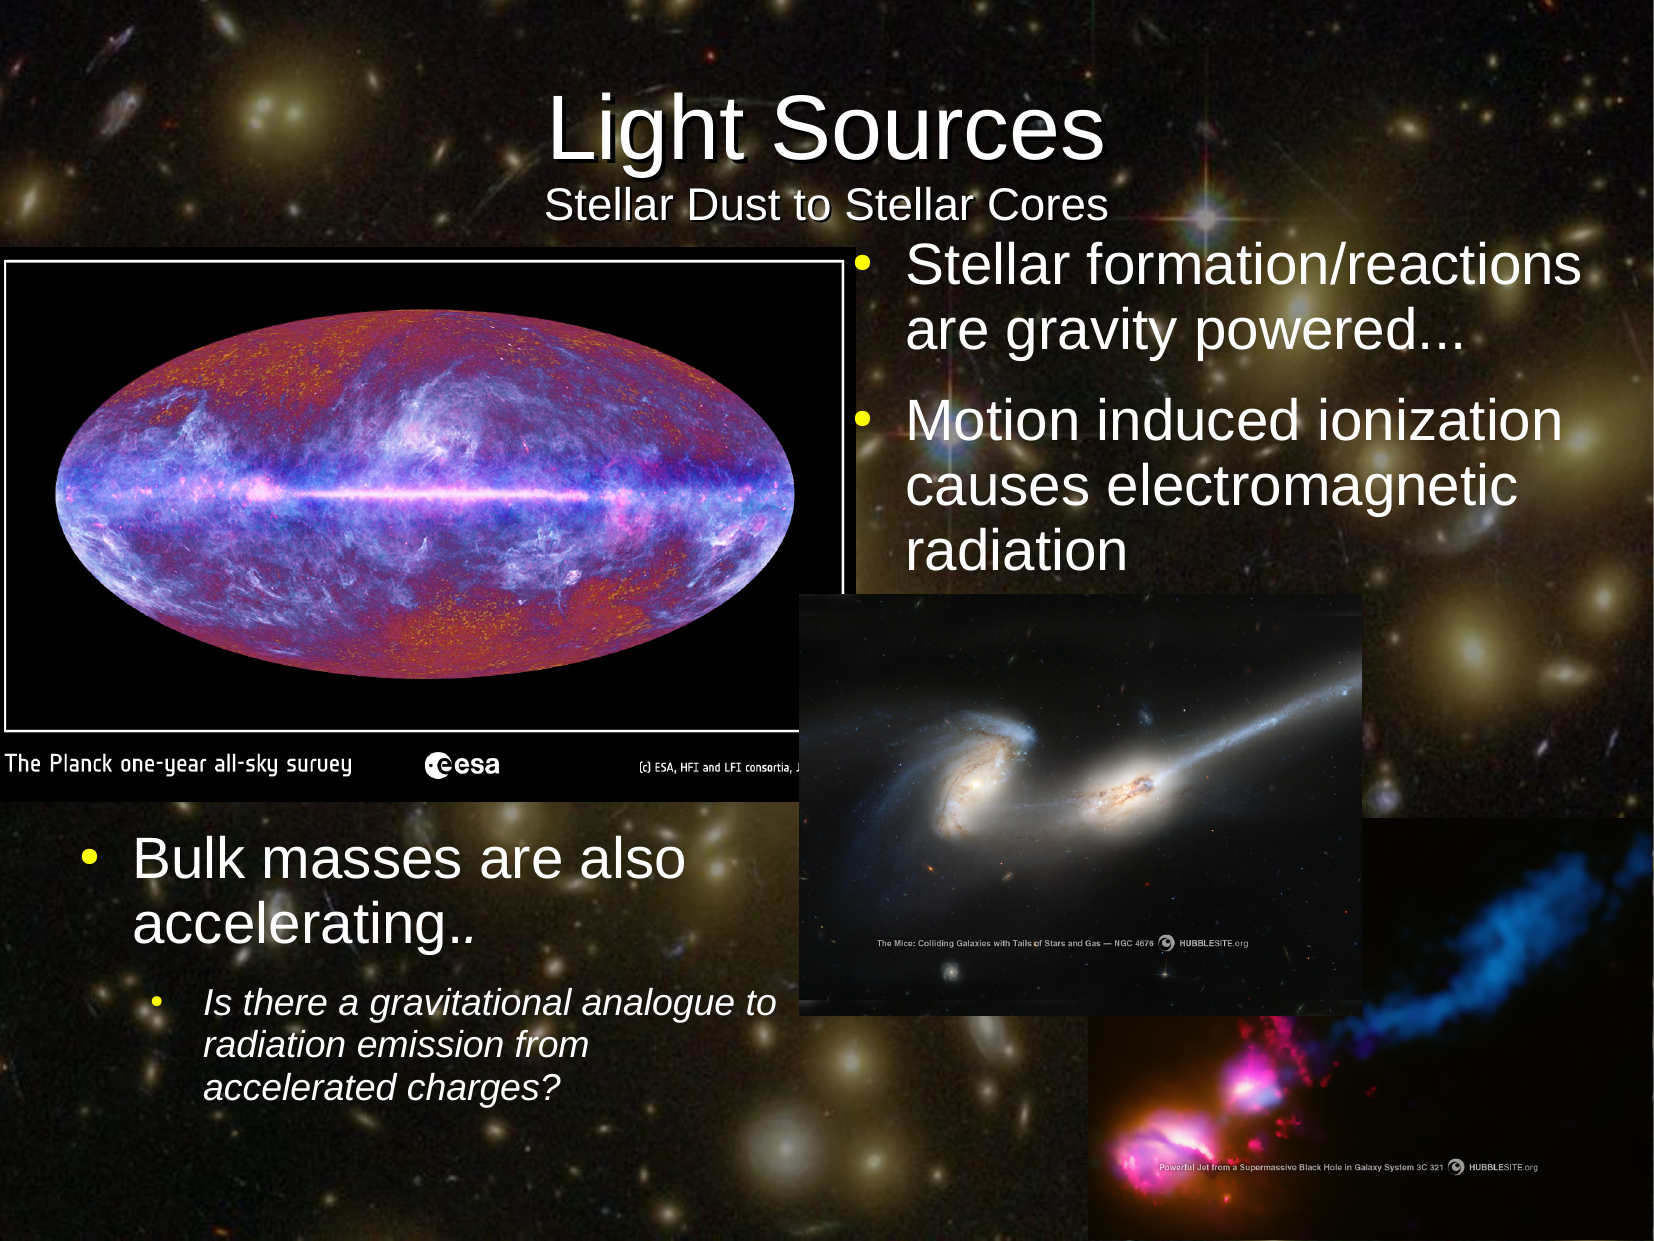

# Light Sources Stellar Dust to Stellar Cores
Stellar formation/reactions are gravity powered...
Motion induced ionization causes electromagnetic radiation
Bulk masses are also accelerating..
Is there a gravitational analogue to radiation emission from accelerated charges?